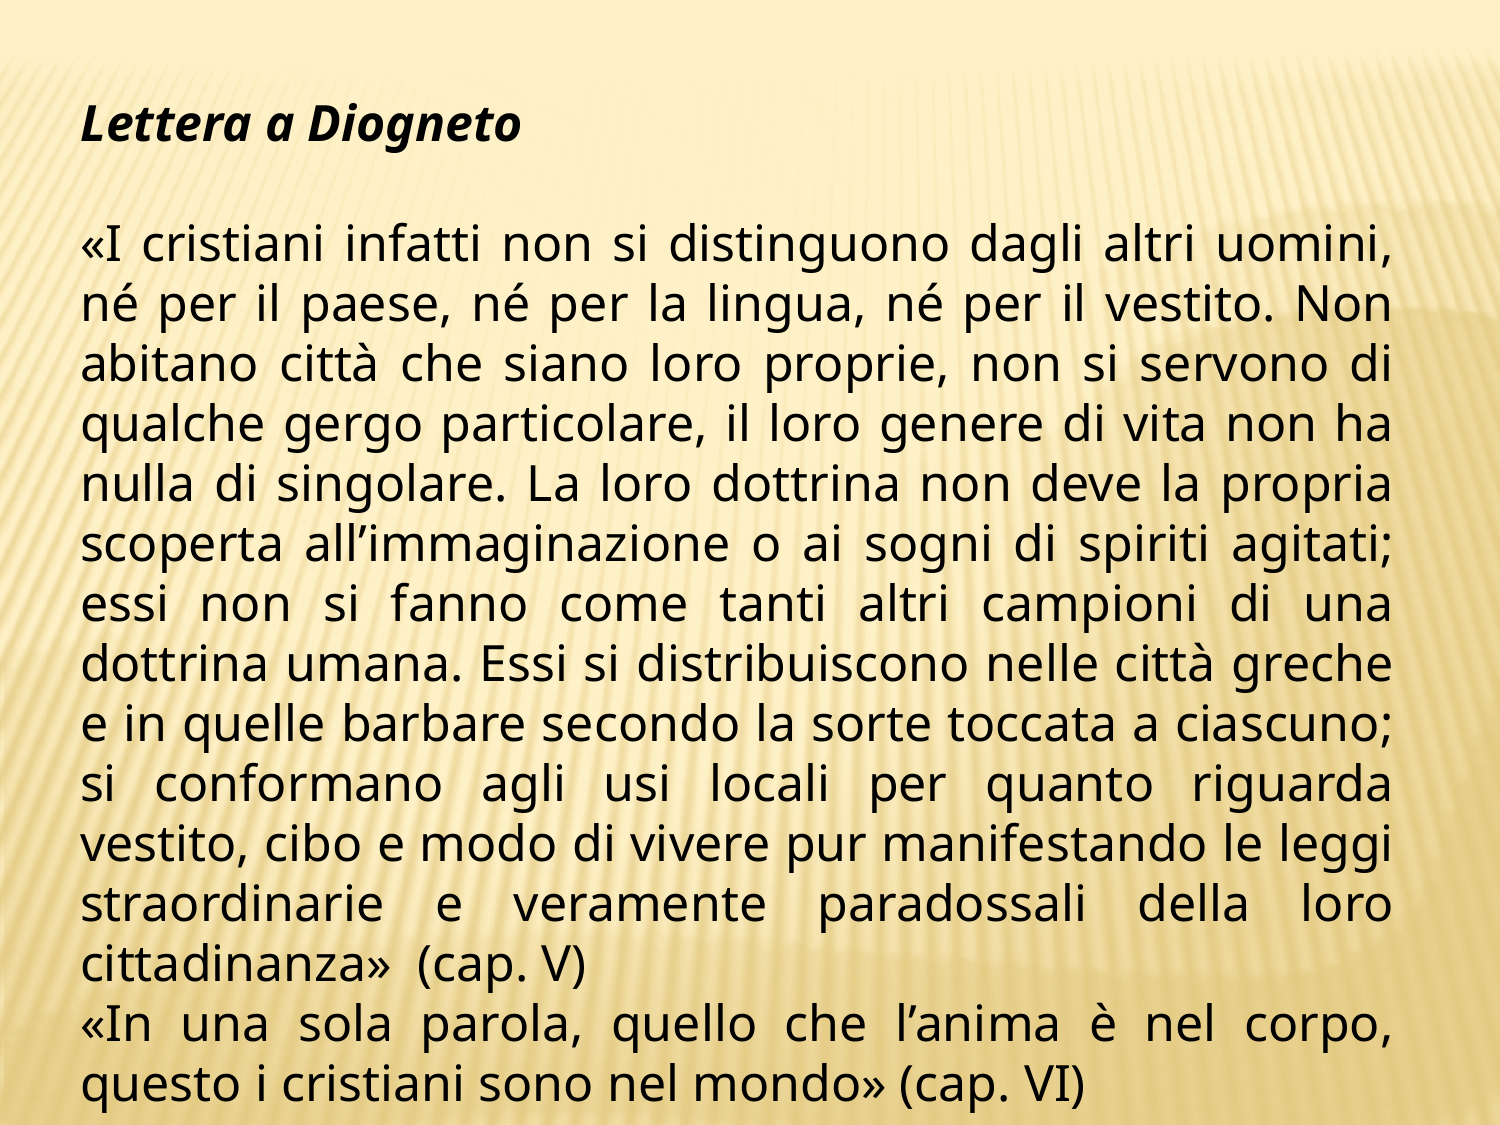

Lettera a Diogneto
«I cristiani infatti non si distinguono dagli altri uomini, né per il paese, né per la lingua, né per il vestito. Non abitano città che siano loro proprie, non si servono di qualche gergo particolare, il loro genere di vita non ha nulla di singolare. La loro dottrina non deve la propria scoperta all’immaginazione o ai sogni di spiriti agitati; essi non si fanno come tanti altri campioni di una dottrina umana. Essi si distribuiscono nelle città greche e in quelle barbare secondo la sorte toccata a ciascuno; si conformano agli usi locali per quanto riguarda vestito, cibo e modo di vivere pur manifestando le leggi straordinarie e veramente paradossali della loro cittadinanza» (cap. V)
«In una sola parola, quello che l’anima è nel corpo, questo i cristiani sono nel mondo» (cap. VI)